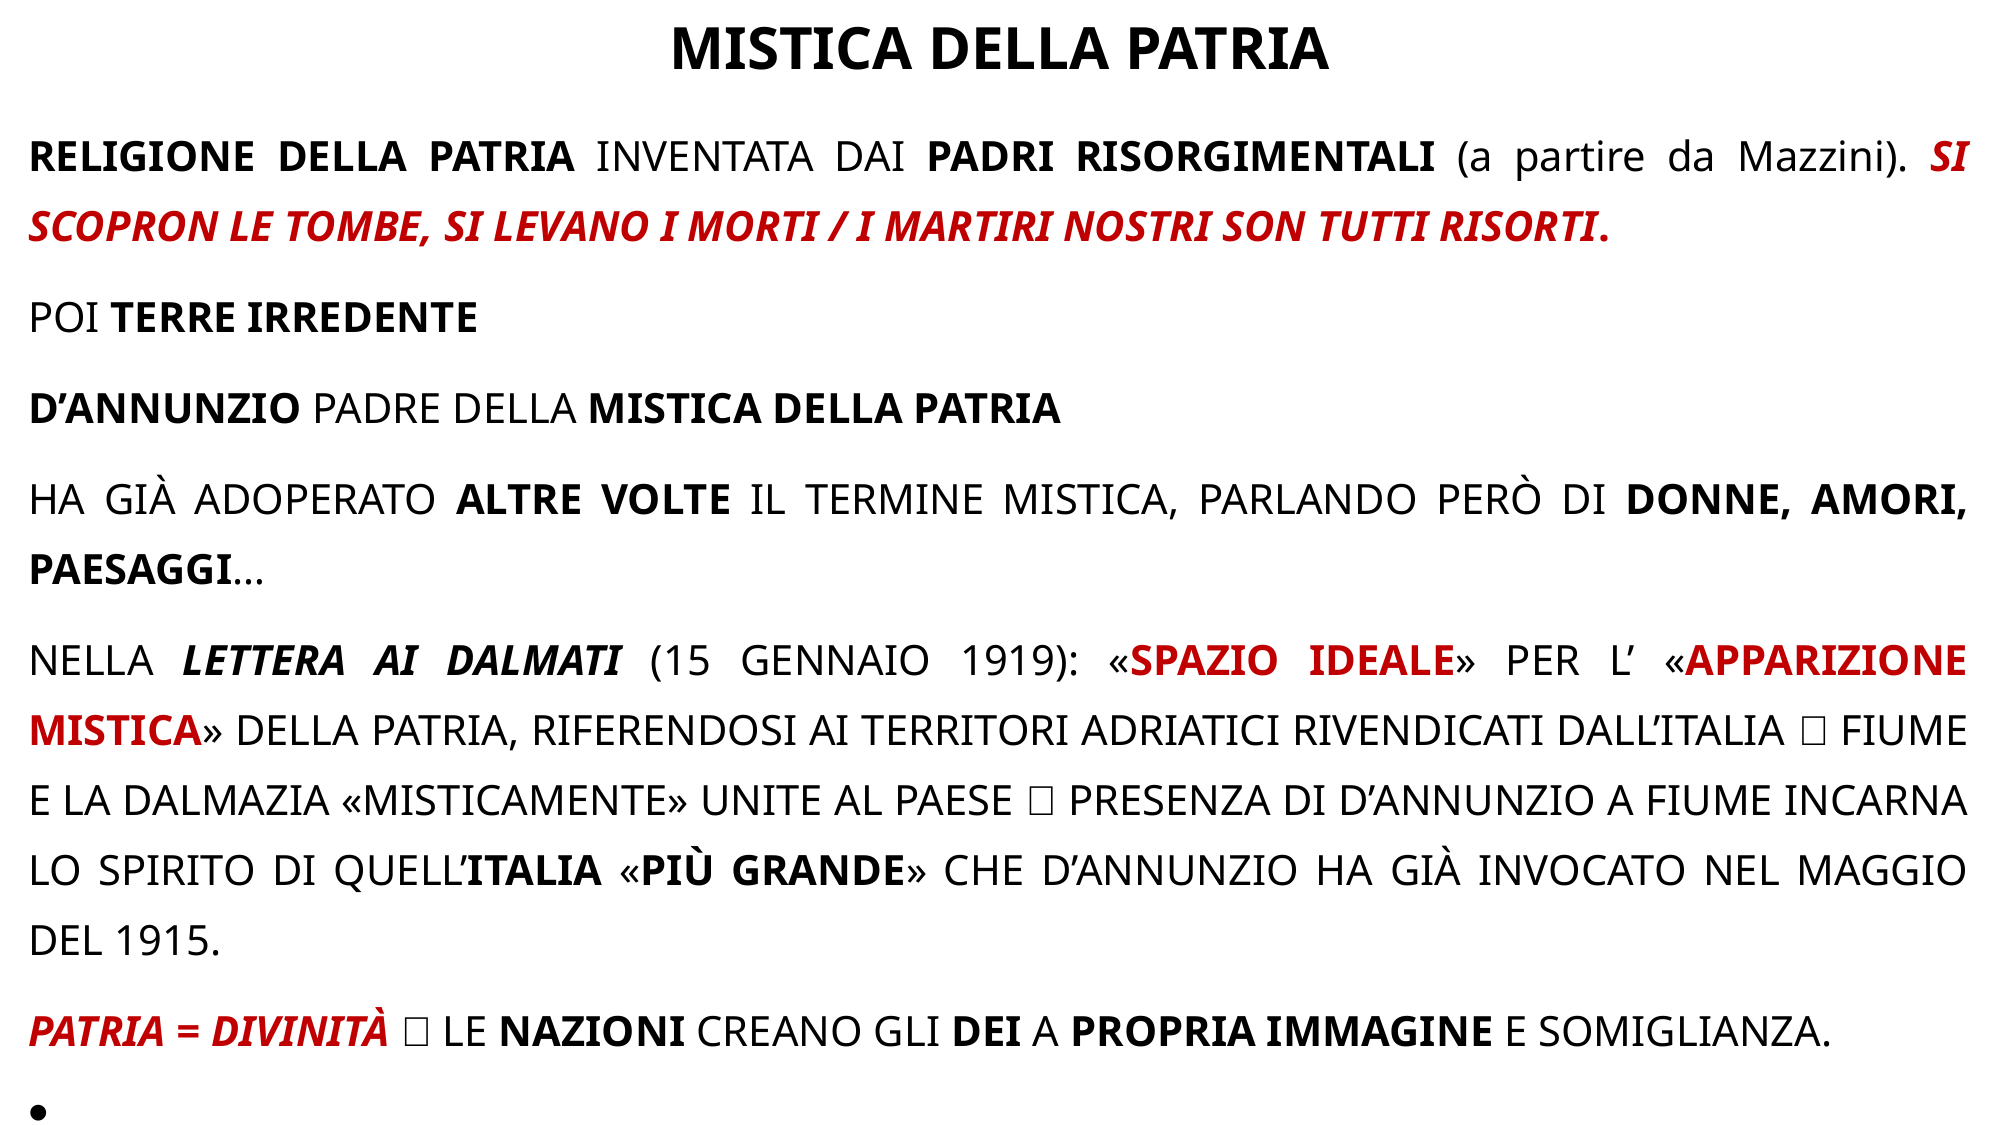

# MISTICA DELLA PATRIA
RELIGIONE DELLA PATRIA INVENTATA DAI PADRI RISORGIMENTALI (a partire da Mazzini). SI SCOPRON LE TOMBE, SI LEVANO I MORTI / I MARTIRI NOSTRI SON TUTTI RISORTI.
POI TERRE IRREDENTE
D’ANNUNZIO PADRE DELLA MISTICA DELLA PATRIA
HA GIÀ ADOPERATO ALTRE VOLTE IL TERMINE MISTICA, PARLANDO PERÒ DI DONNE, AMORI, PAESAGGI…
NELLA LETTERA AI DALMATI (15 GENNAIO 1919): «SPAZIO IDEALE» PER L’ «APPARIZIONE MISTICA» DELLA PATRIA, RIFERENDOSI AI TERRITORI ADRIATICI RIVENDICATI DALL’ITALIA  FIUME E LA DALMAZIA «MISTICAMENTE» UNITE AL PAESE  PRESENZA DI D’ANNUNZIO A FIUME INCARNA LO SPIRITO DI QUELL’ITALIA «PIÙ GRANDE» CHE D’ANNUNZIO HA GIÀ INVOCATO NEL MAGGIO DEL 1915.
PATRIA = DIVINITÀ  LE NAZIONI CREANO GLI DEI A PROPRIA IMMAGINE E SOMIGLIANZA.